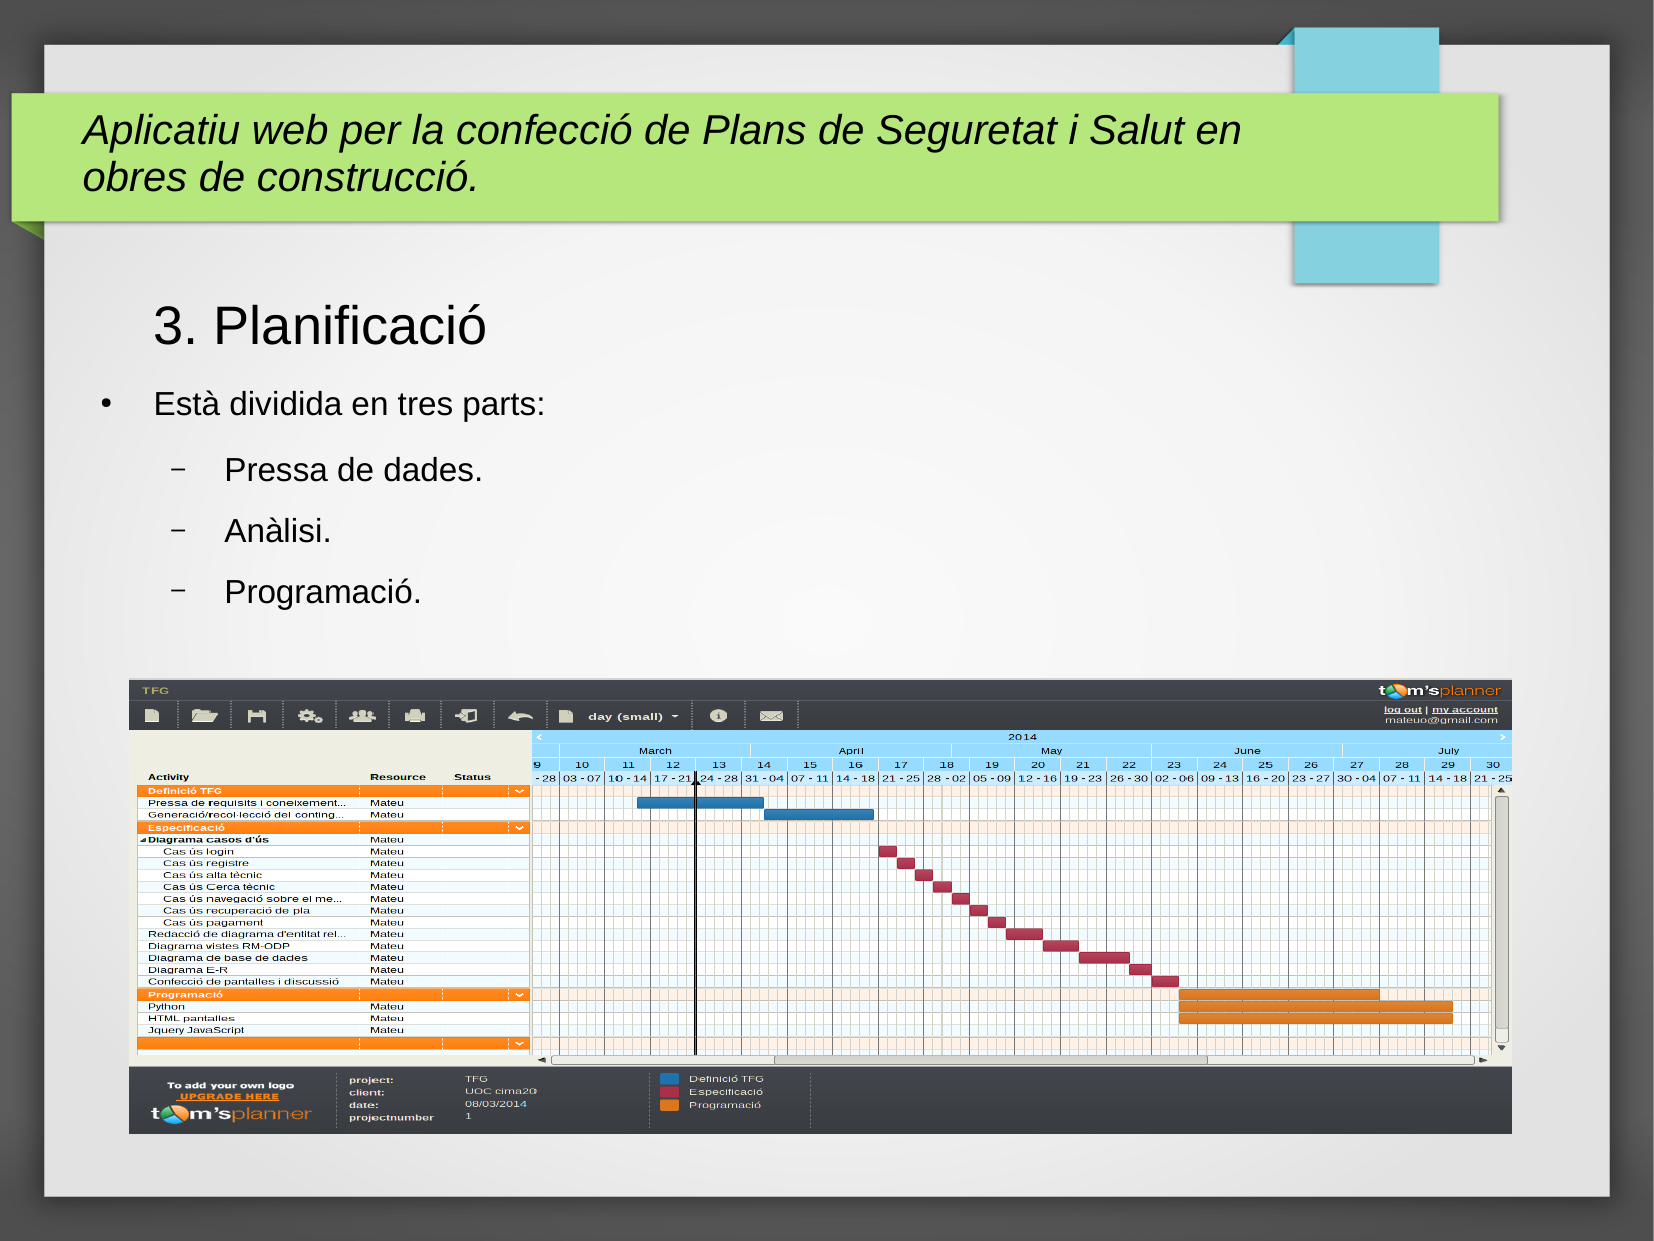

# Aplicatiu web per la confecció de Plans de Seguretat i Salut en obres de construcció.
3. Planificació
Està dividida en tres parts:
Pressa de dades.
Anàlisi.
Programació.